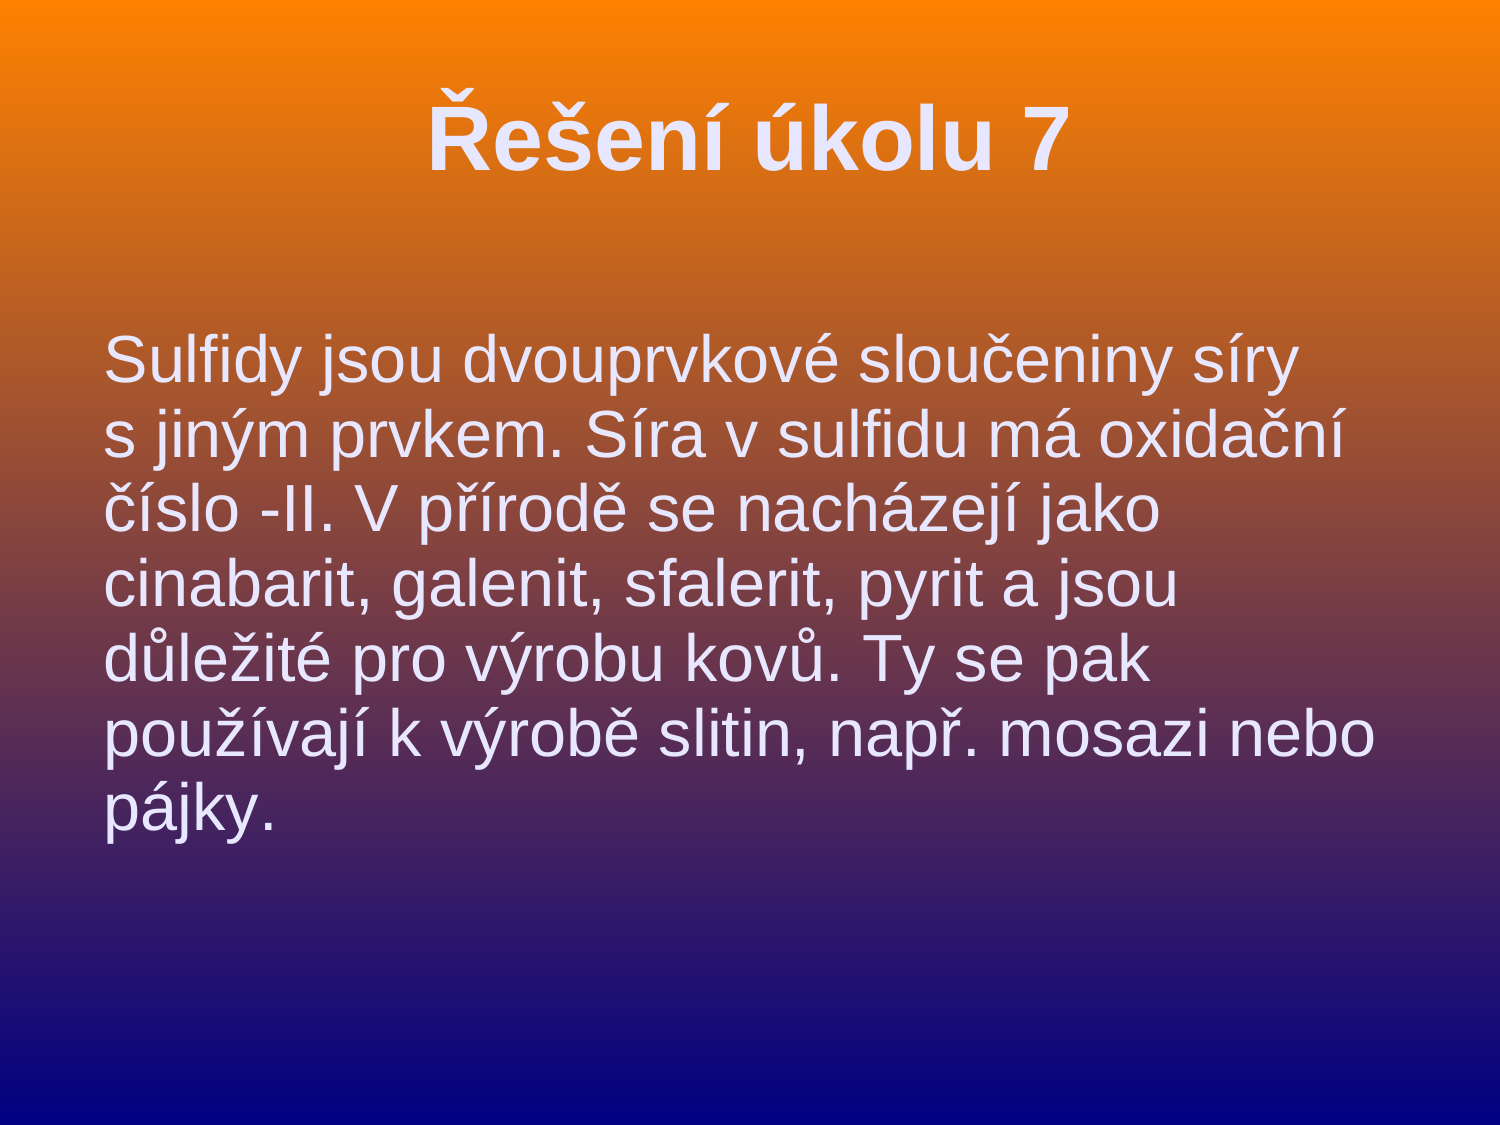

# Řešení úkolu 7
Sulfidy jsou dvouprvkové sloučeniny síry
s jiným prvkem. Síra v sulfidu má oxidační
číslo -II. V přírodě se nacházejí jako
cinabarit, galenit, sfalerit, pyrit a jsou
důležité pro výrobu kovů. Ty se pak
používají k výrobě slitin, např. mosazi nebo
pájky.